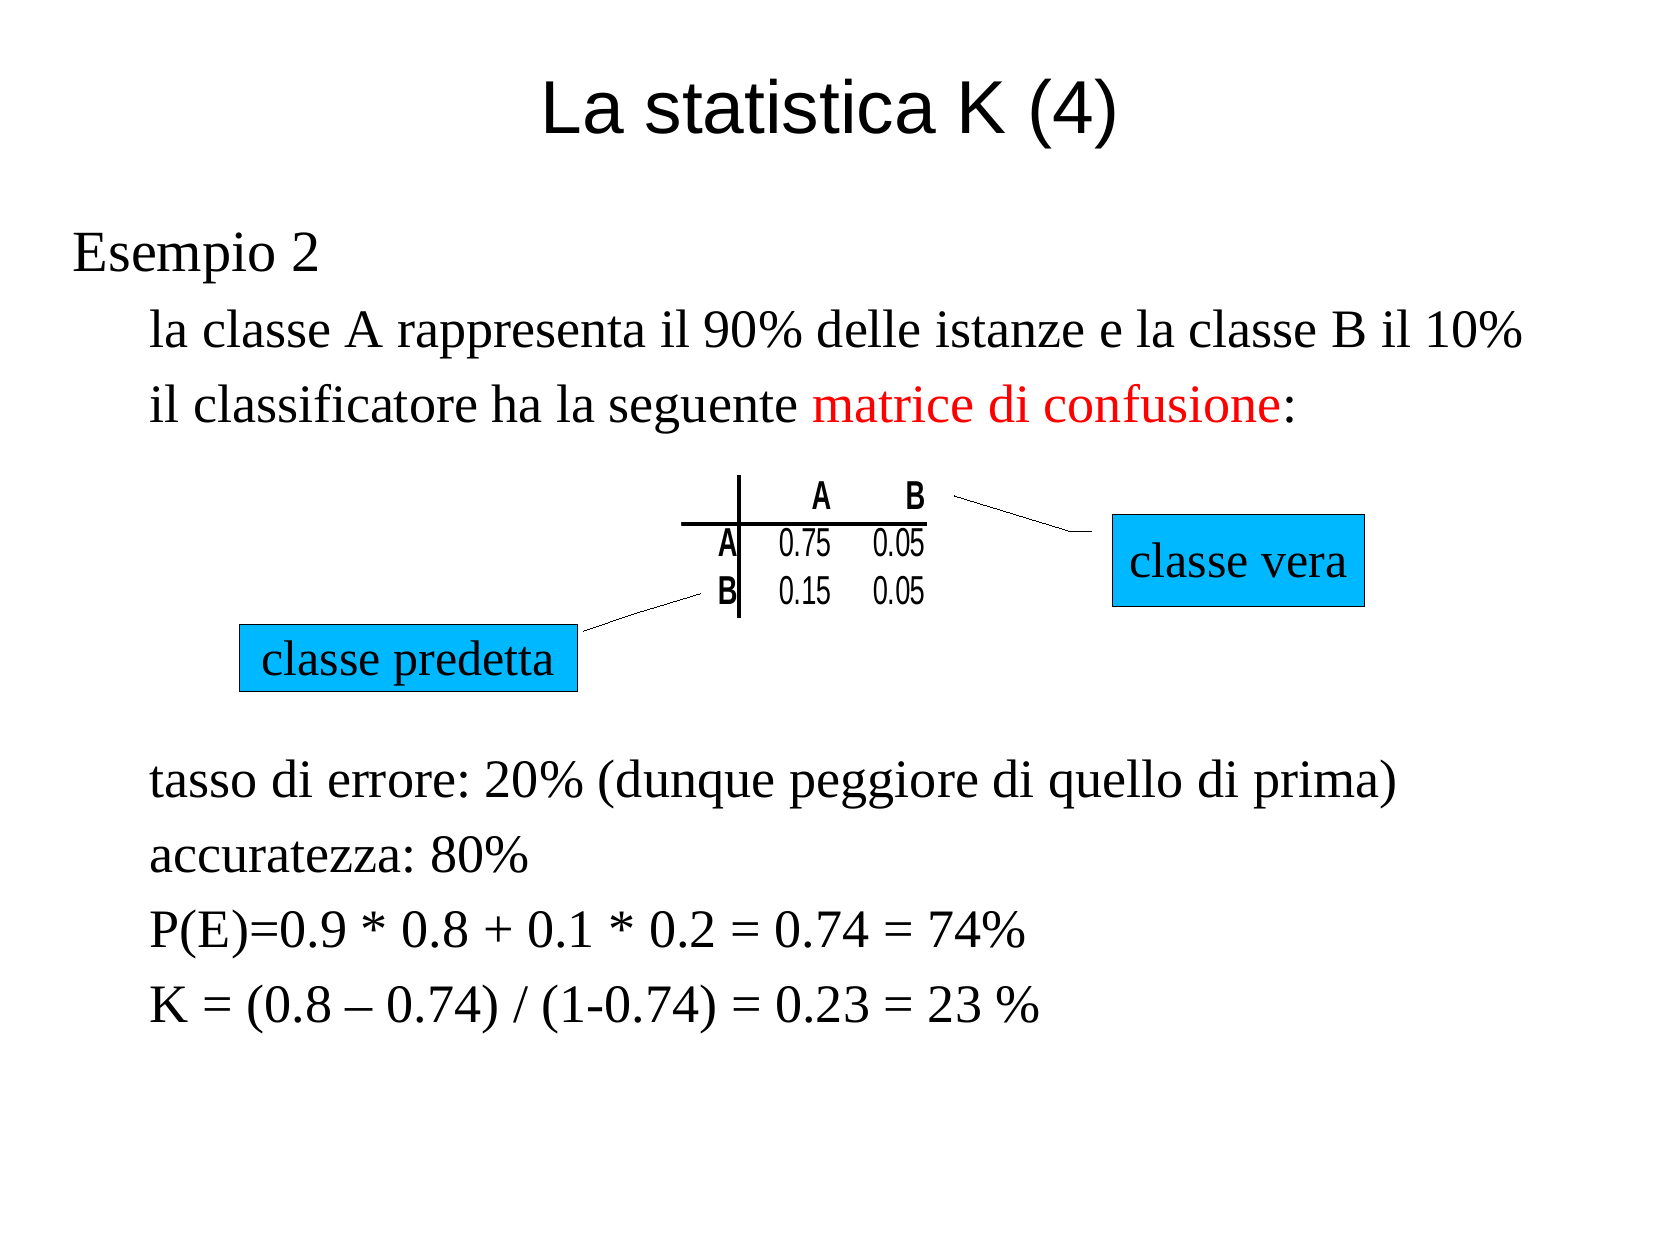

# La statistica K (4)
Esempio 2
la classe A rappresenta il 90% delle istanze e la classe B il 10%
il classificatore ha la seguente matrice di confusione:
tasso di errore: 20% (dunque peggiore di quello di prima)
accuratezza: 80%
P(E)=0.9 * 0.8 + 0.1 * 0.2 = 0.74 = 74%
K = (0.8 – 0.74) / (1-0.74) = 0.23 = 23 %
classe vera
classe predetta